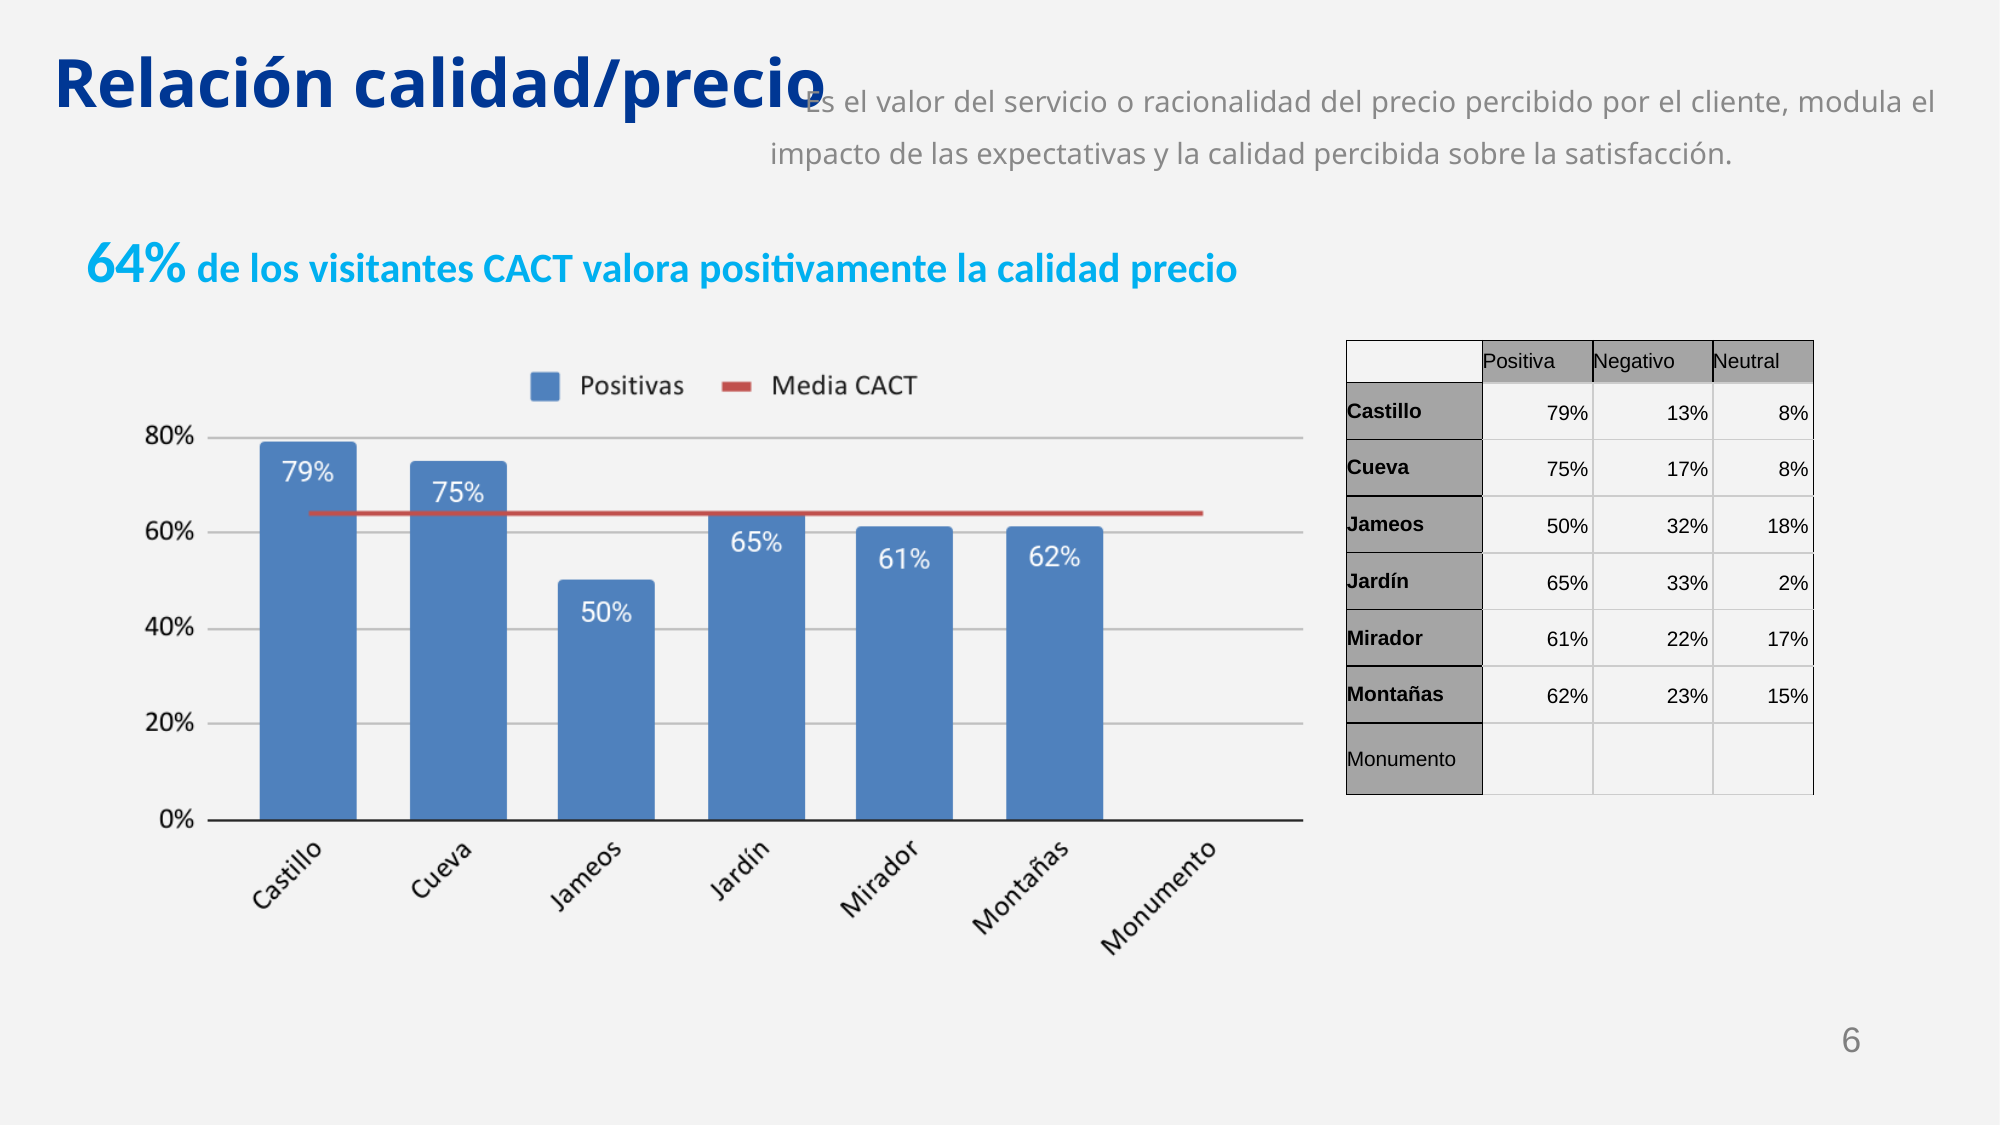

Relación calidad/precio
 Es el valor del servicio o racionalidad del precio percibido por el cliente, modula el impacto de las expectativas y la calidad percibida sobre la satisfacción.
64% de los visitantes CACT valora positivamente la calidad precio
| | Positiva | Negativo | Neutral |
| --- | --- | --- | --- |
| Castillo | 79% | 13% | 8% |
| Cueva | 75% | 17% | 8% |
| Jameos | 50% | 32% | 18% |
| Jardín | 65% | 33% | 2% |
| Mirador | 61% | 22% | 17% |
| Montañas | 62% | 23% | 15% |
| Monumento | | | |